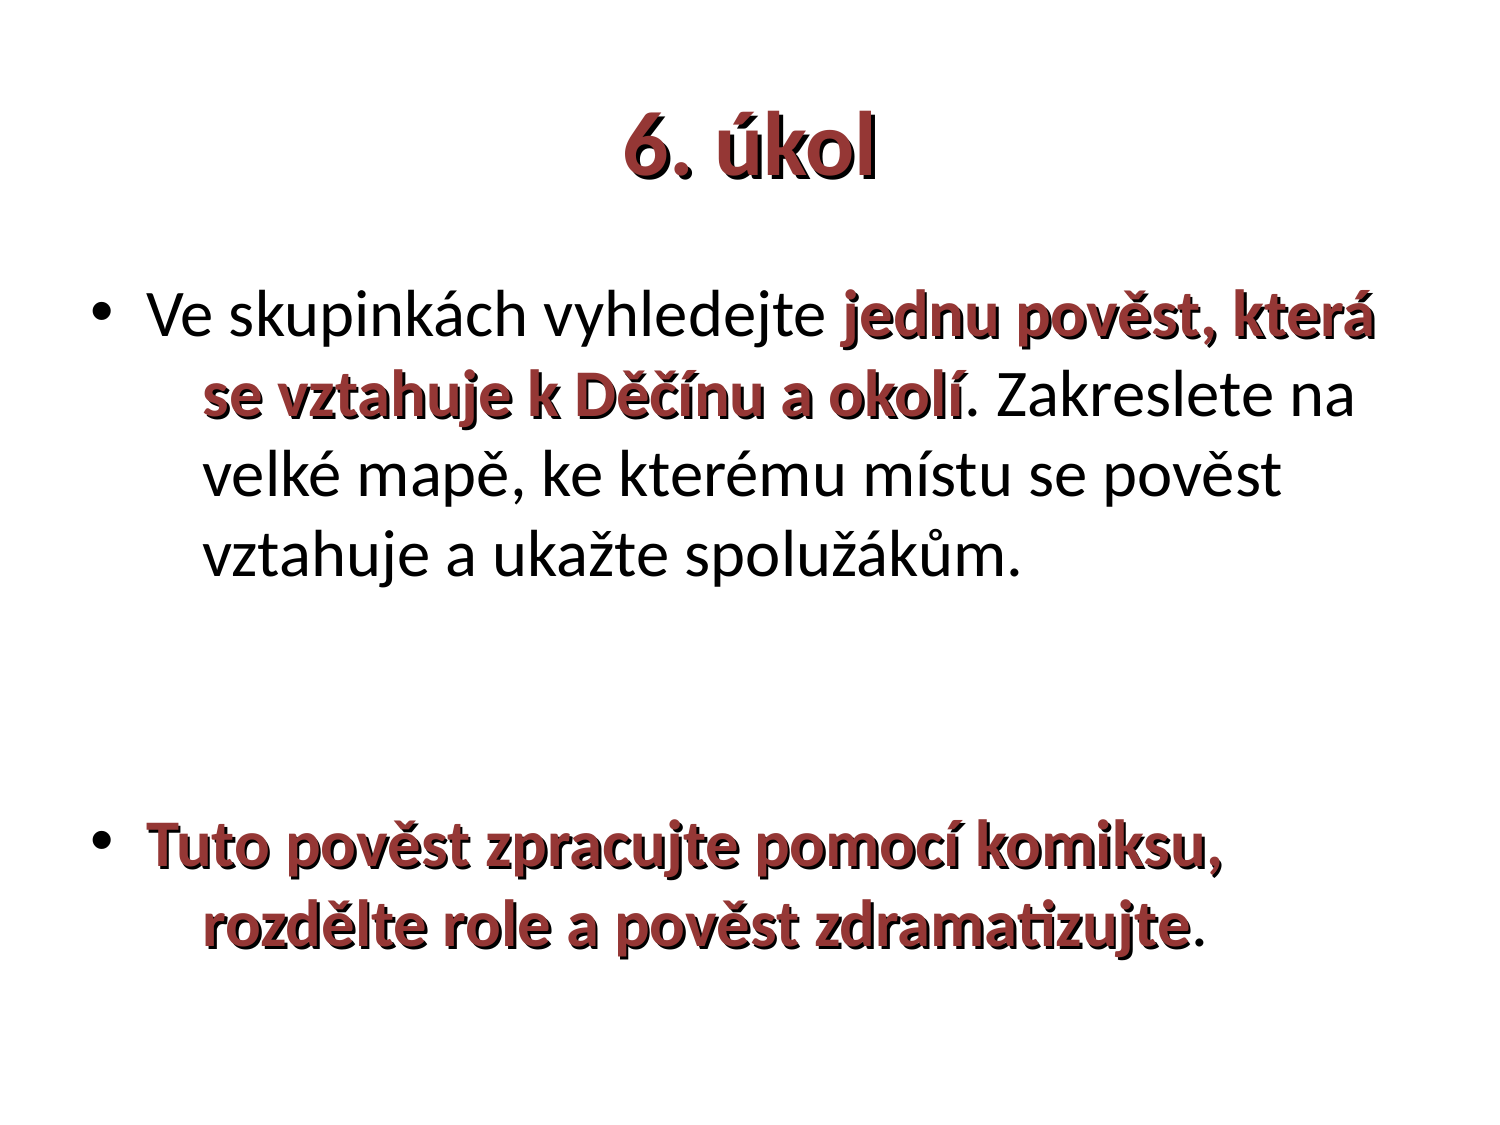

# 6. úkol
Ve skupinkách vyhledejte jednu pověst, která se vztahuje k Děčínu a okolí. Zakreslete na velké mapě, ke kterému místu se pověst vztahuje a ukažte spolužákům.
Tuto pověst zpracujte pomocí komiksu, rozdělte role a pověst zdramatizujte.